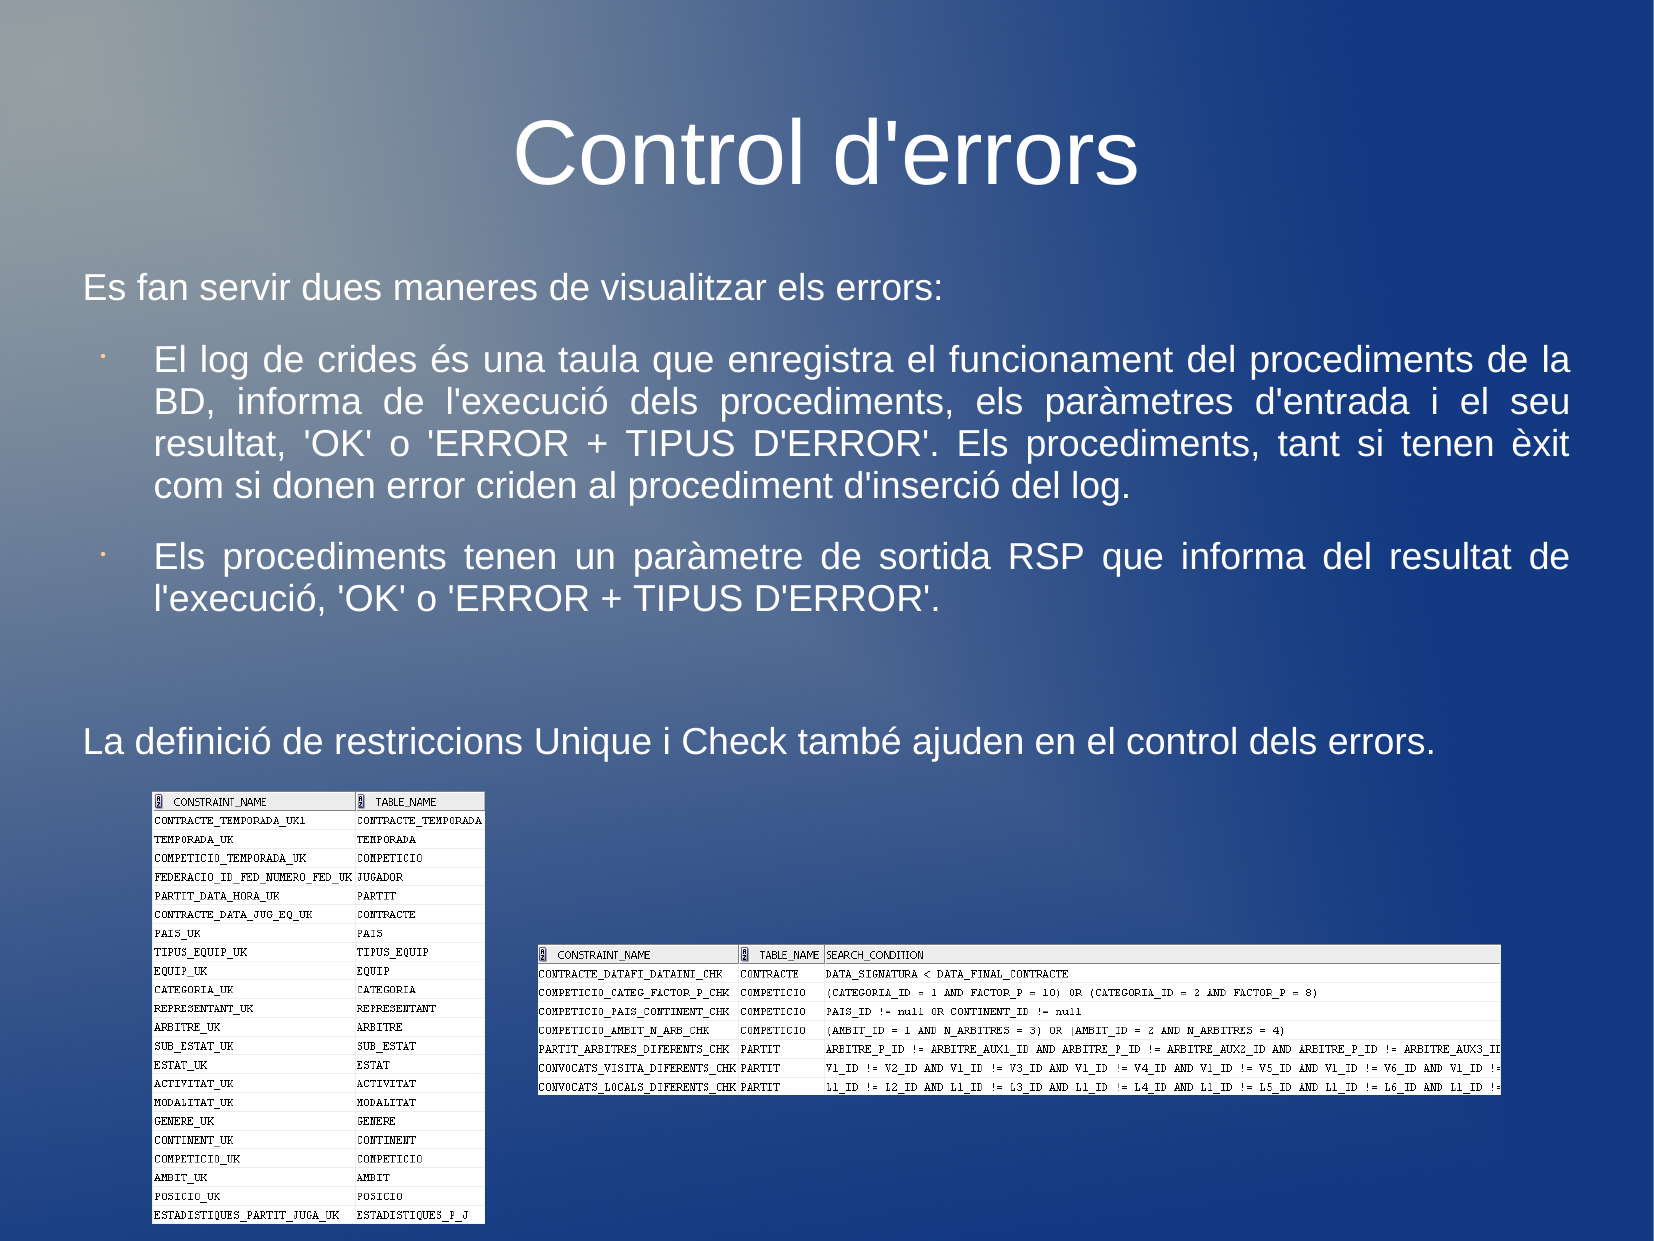

# Control d'errors
Es fan servir dues maneres de visualitzar els errors:
El log de crides és una taula que enregistra el funcionament del procediments de la BD, informa de l'execució dels procediments, els paràmetres d'entrada i el seu resultat, 'OK' o 'ERROR + TIPUS D'ERROR'. Els procediments, tant si tenen èxit com si donen error criden al procediment d'inserció del log.
Els procediments tenen un paràmetre de sortida RSP que informa del resultat de l'execució, 'OK' o 'ERROR + TIPUS D'ERROR'.
La definició de restriccions Unique i Check també ajuden en el control dels errors.